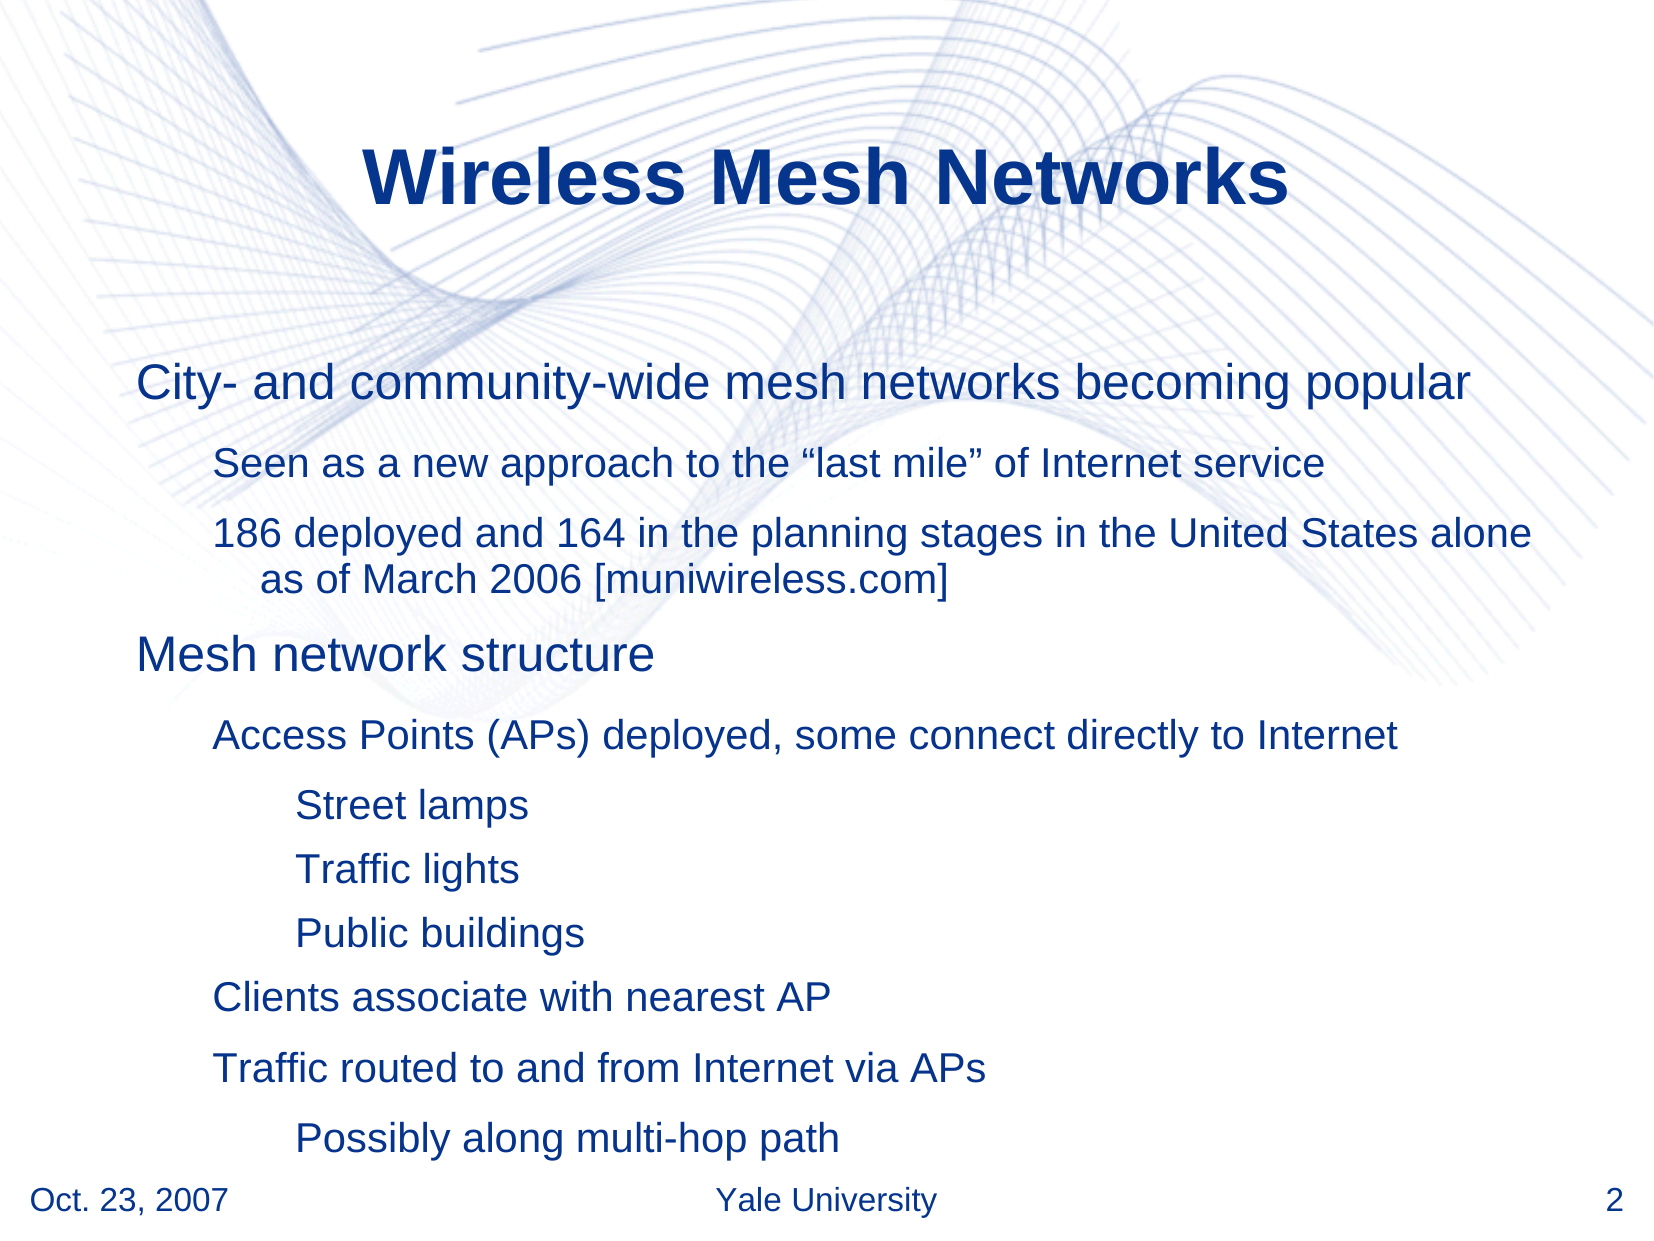

# Wireless Mesh Networks
City- and community-wide mesh networks becoming popular
Seen as a new approach to the “last mile” of Internet service
186 deployed and 164 in the planning stages in the United States alone as of March 2006 [muniwireless.com]
Mesh network structure
Access Points (APs) deployed, some connect directly to Internet
Street lamps
Traffic lights
Public buildings
Clients associate with nearest AP
Traffic routed to and from Internet via APs
Possibly along multi-hop path
Oct. 23, 2007
Yale University
2